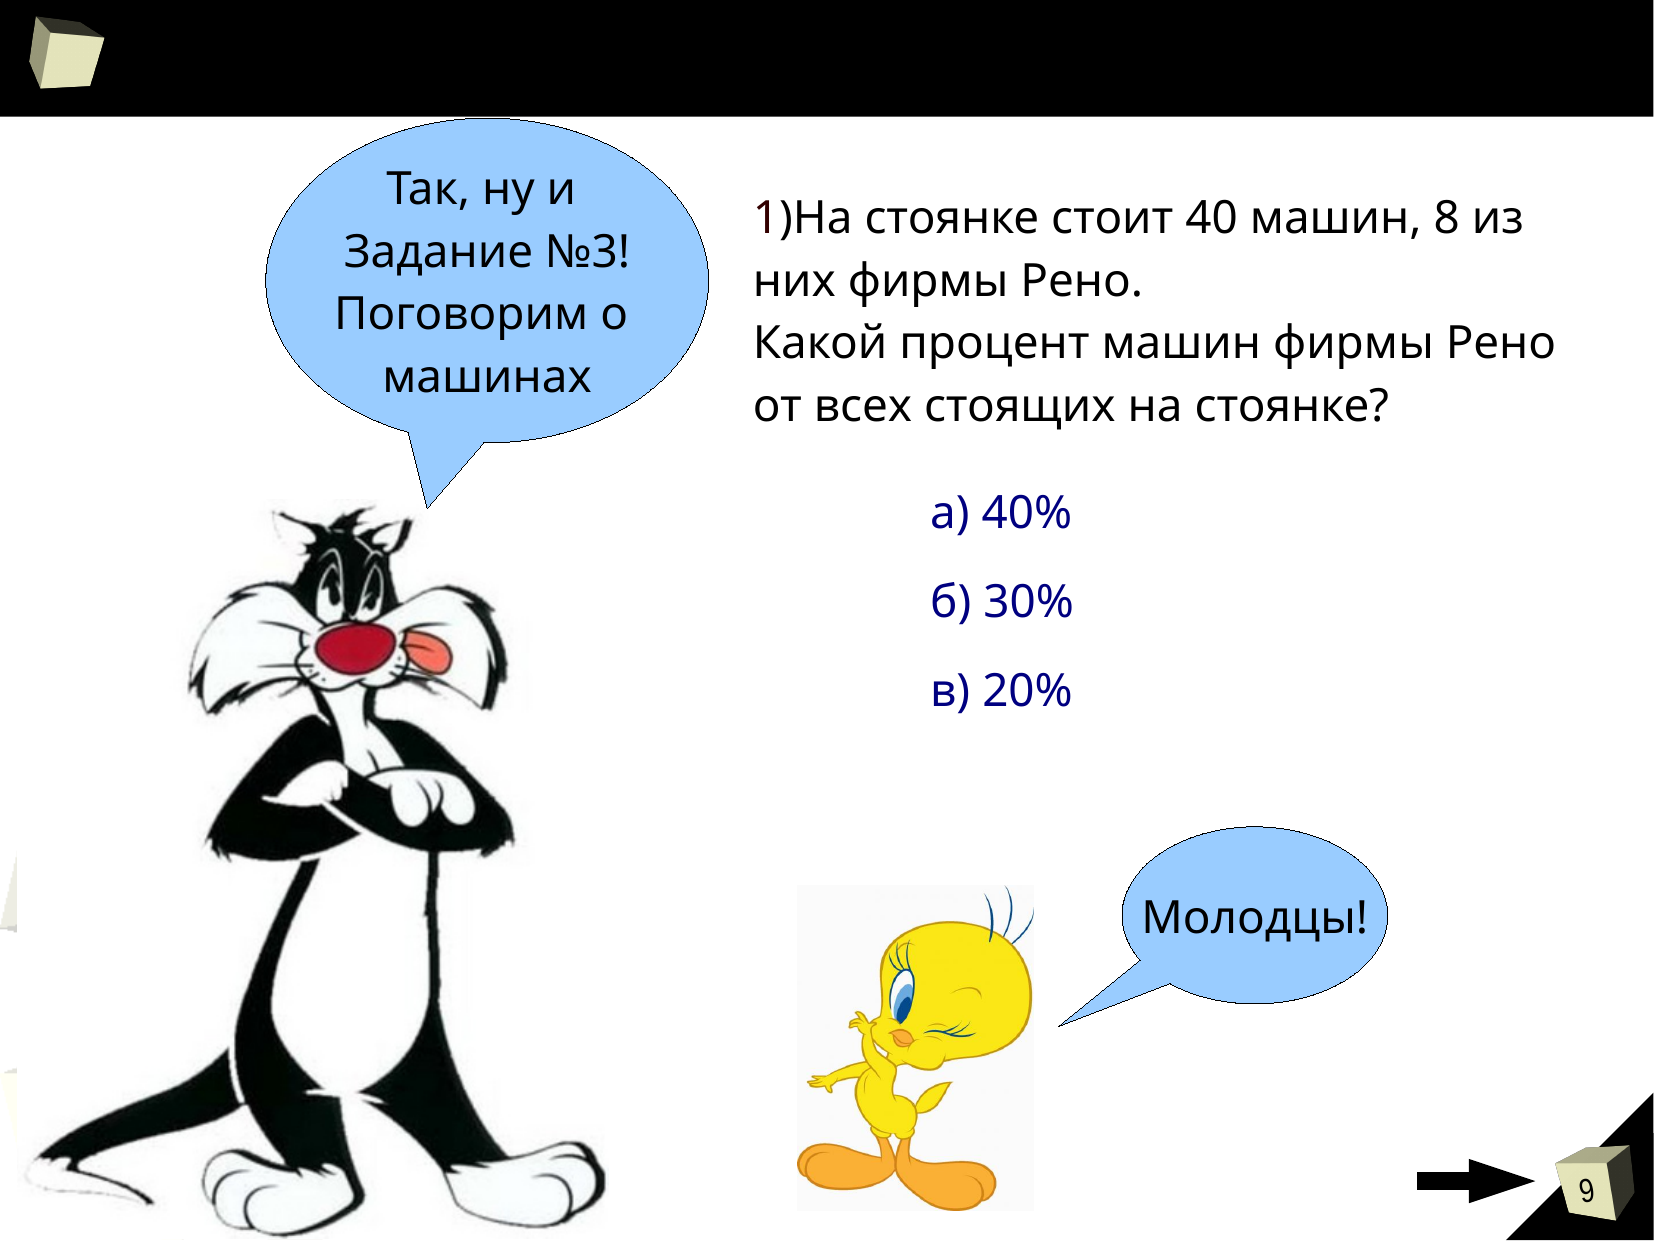

Так, ну и
Задание №3!
Поговорим о
машинах
1)На стоянке стоит 40 машин, 8 из них фирмы Рено.    
Какой процент машин фирмы Рено от всех стоящих на стоянке?
а) 40%
б) 30%
в) 20%
Молодцы!